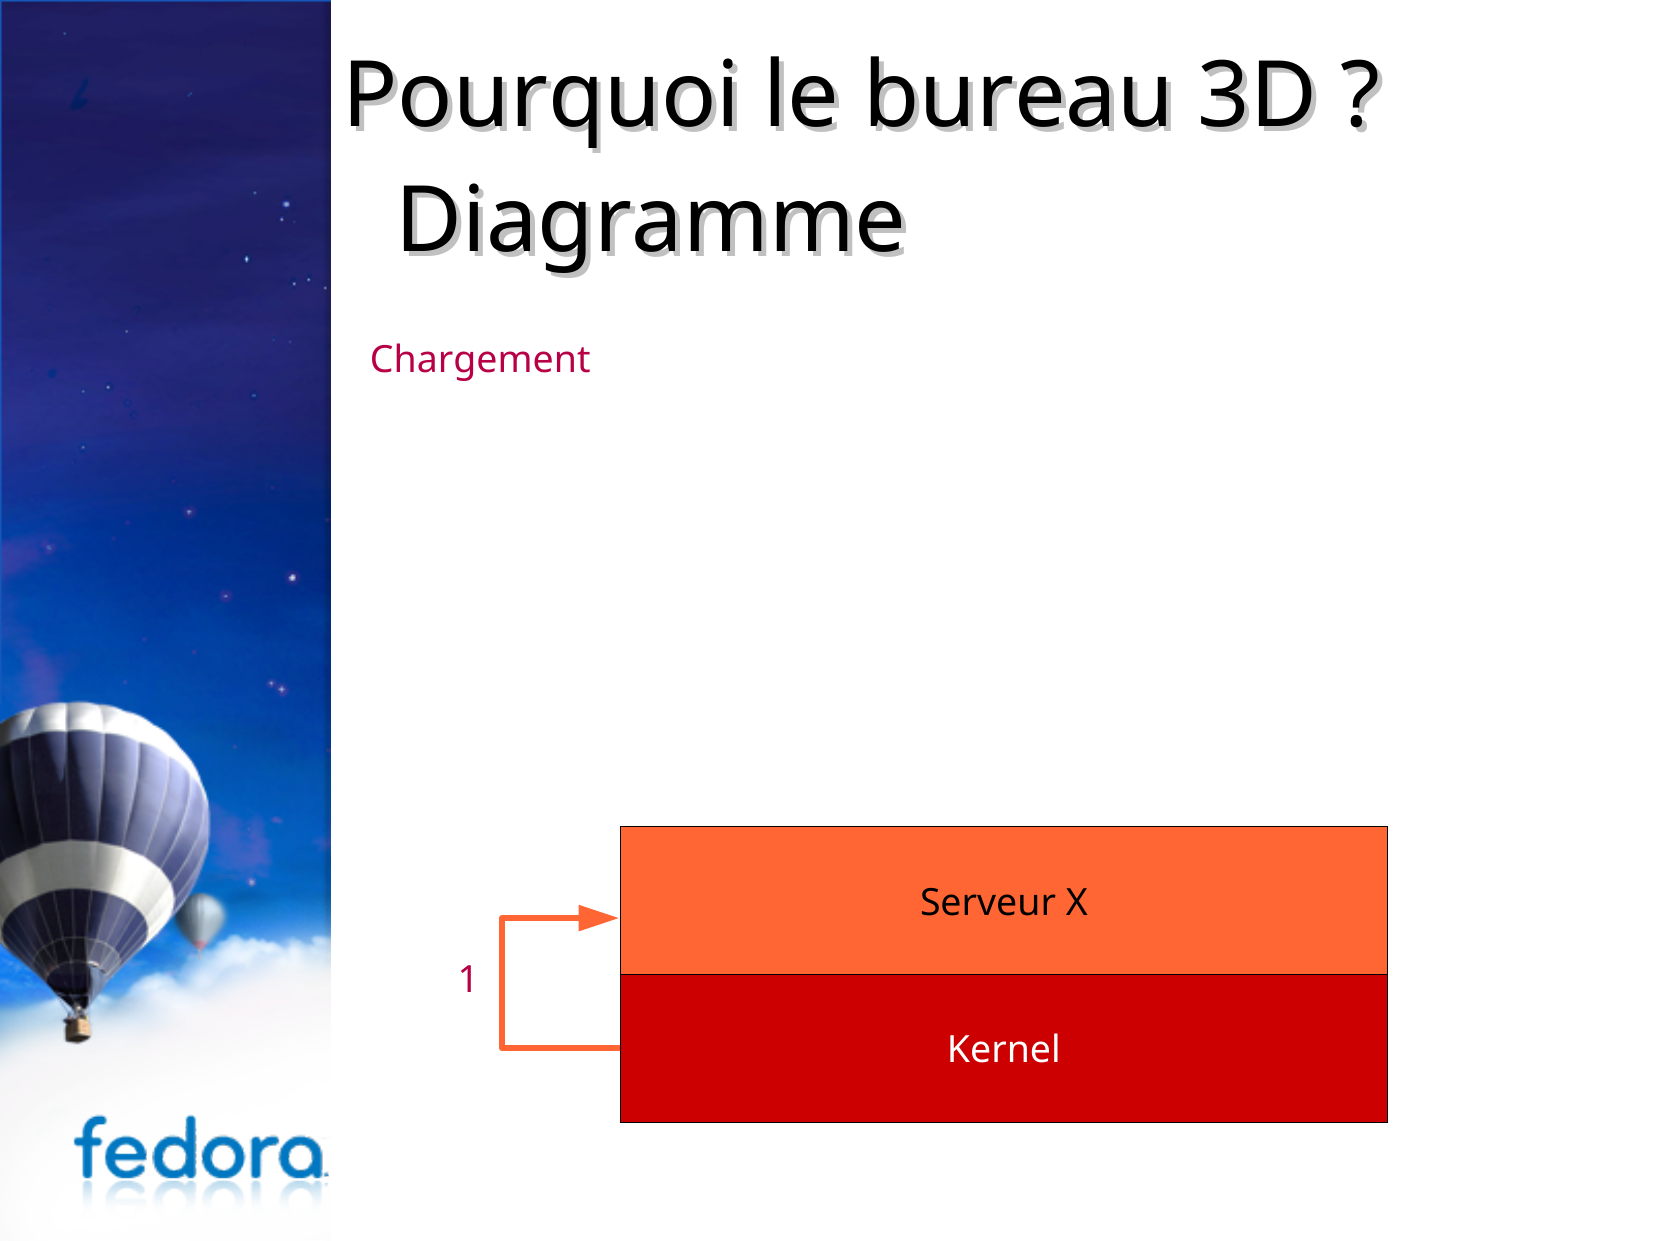

# Pourquoi le bureau 3D ? Diagramme
Chargement
Serveur X
1
Kernel